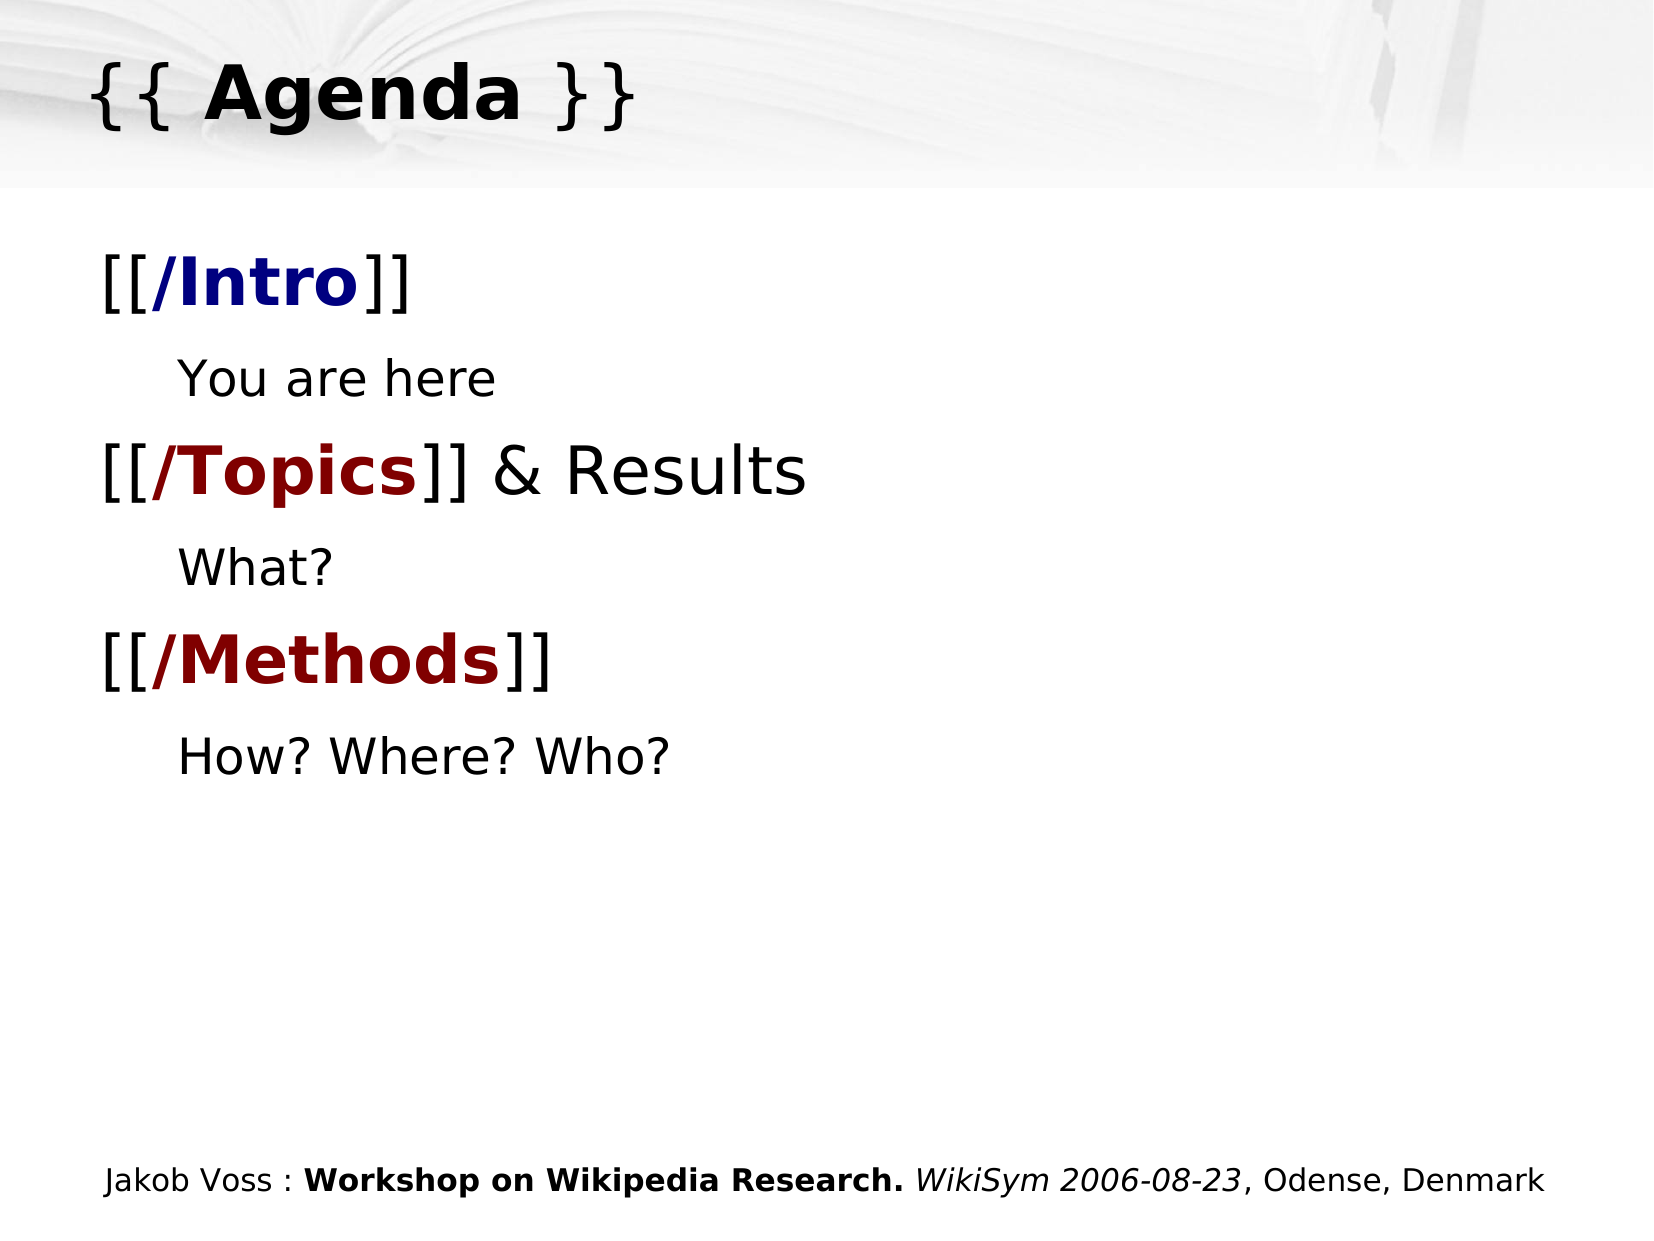

# {{ Agenda }}
[[/Intro]]
You are here
[[/Topics]] & Results
What?
[[/Methods]]
How? Where? Who?